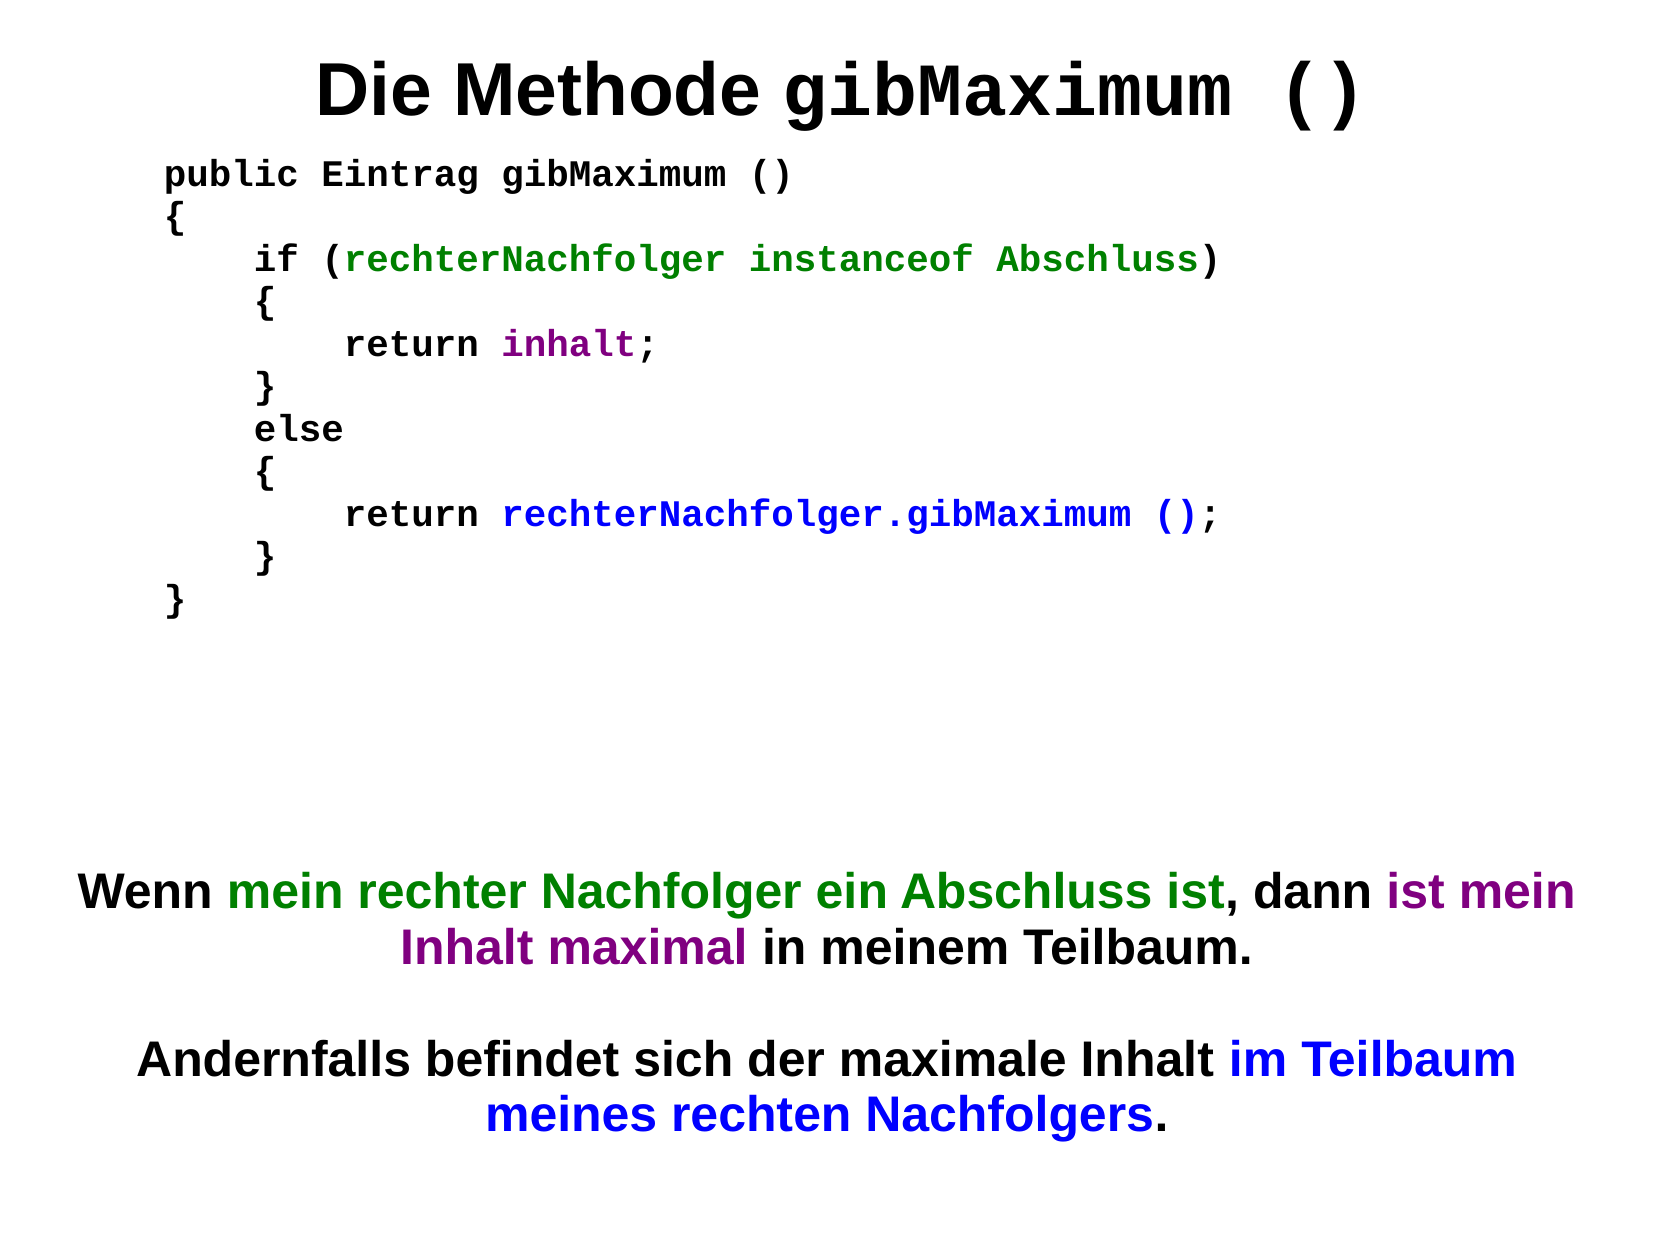

Die Methode gibMaximum ()
 public Eintrag gibMaximum ()
 {
 if (rechterNachfolger instanceof Abschluss)
 {
 return inhalt;
 }
 else
 {
 return rechterNachfolger.gibMaximum ();
 }
 }
Wenn mein rechter Nachfolger ein Abschluss ist, dann ist mein Inhalt maximal in meinem Teilbaum.
Andernfalls befindet sich der maximale Inhalt im Teilbaum meines rechten Nachfolgers.